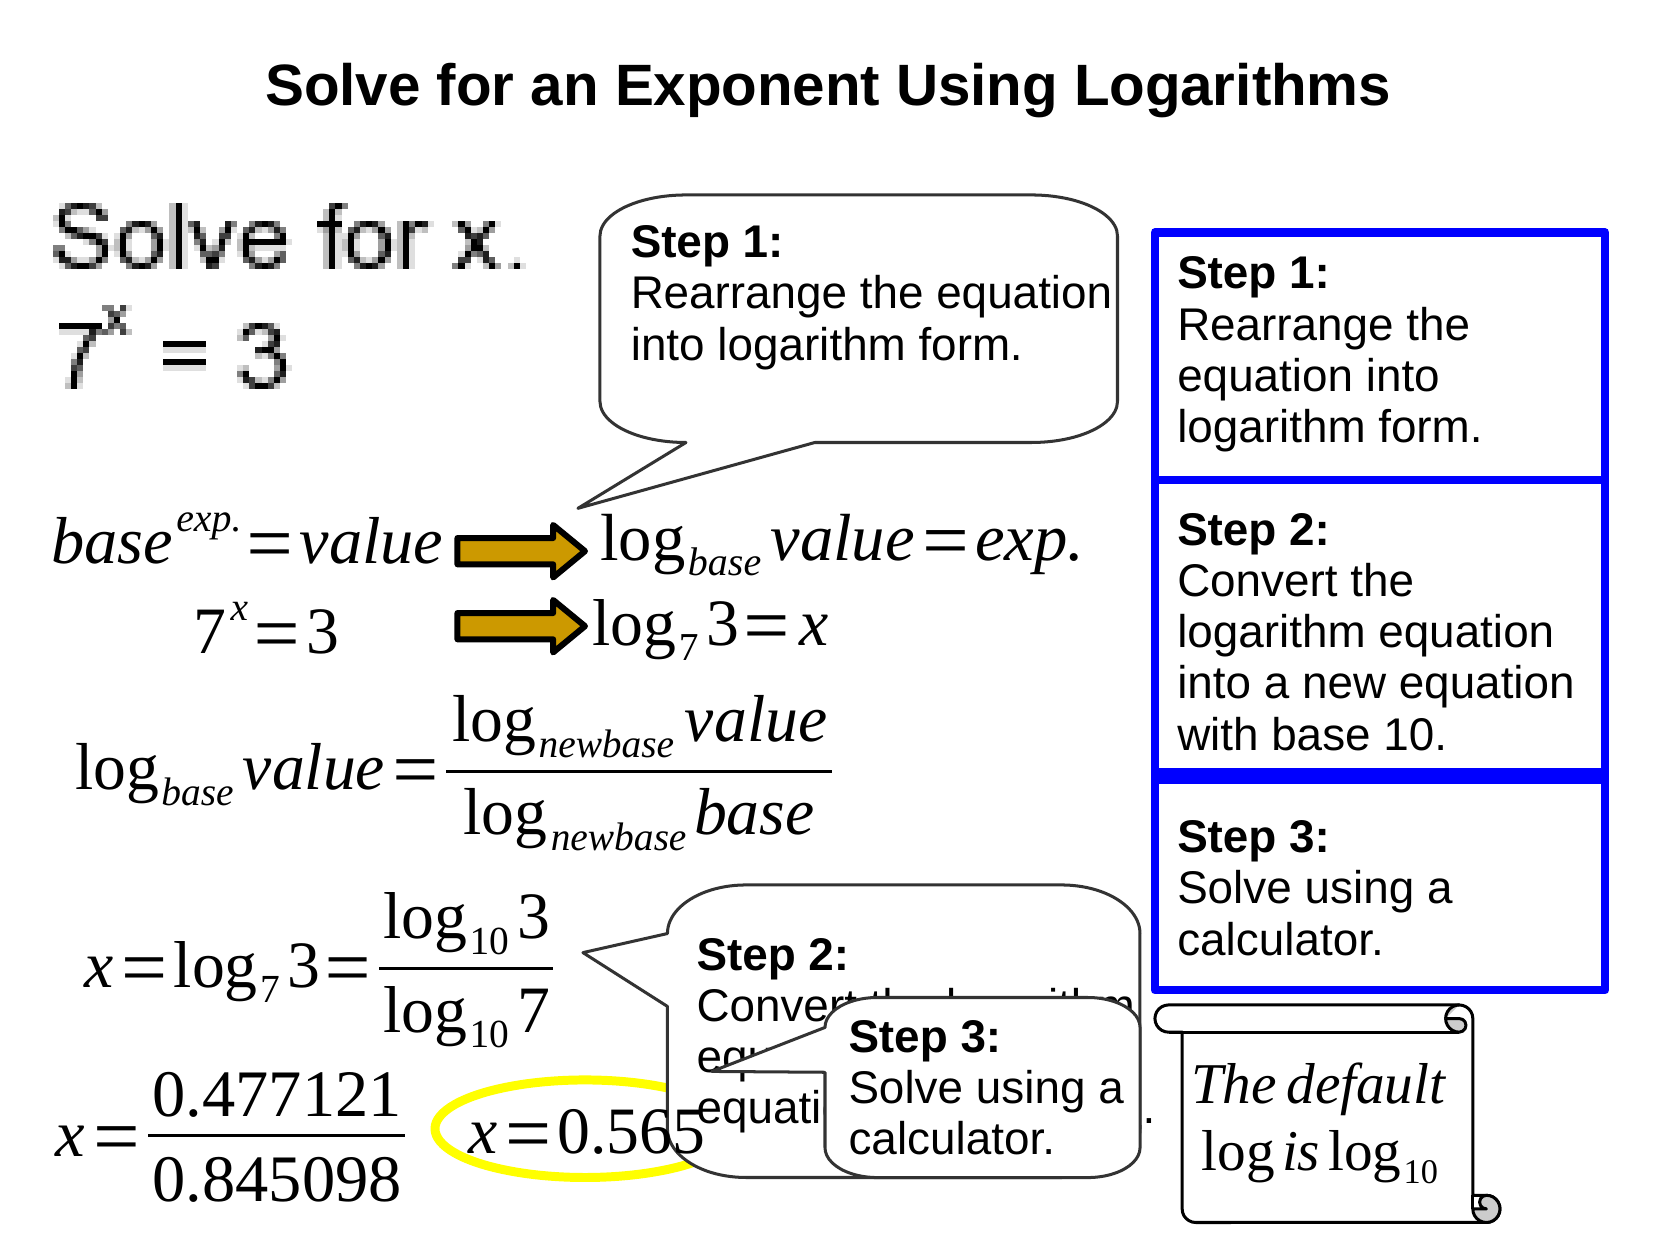

Solve for an Exponent Using Logarithms
Step 1:
Rearrange the equation
into logarithm form.
Step 1:
Rearrange the equation into logarithm form.
Step 2:
Convert the logarithm equation into a new equation with base 10.
Step 3:
Solve using a calculator.
Step 2:
Convert the logarithm
equation into a new
equation with base 10.
Step 3:
Solve using a
calculator.